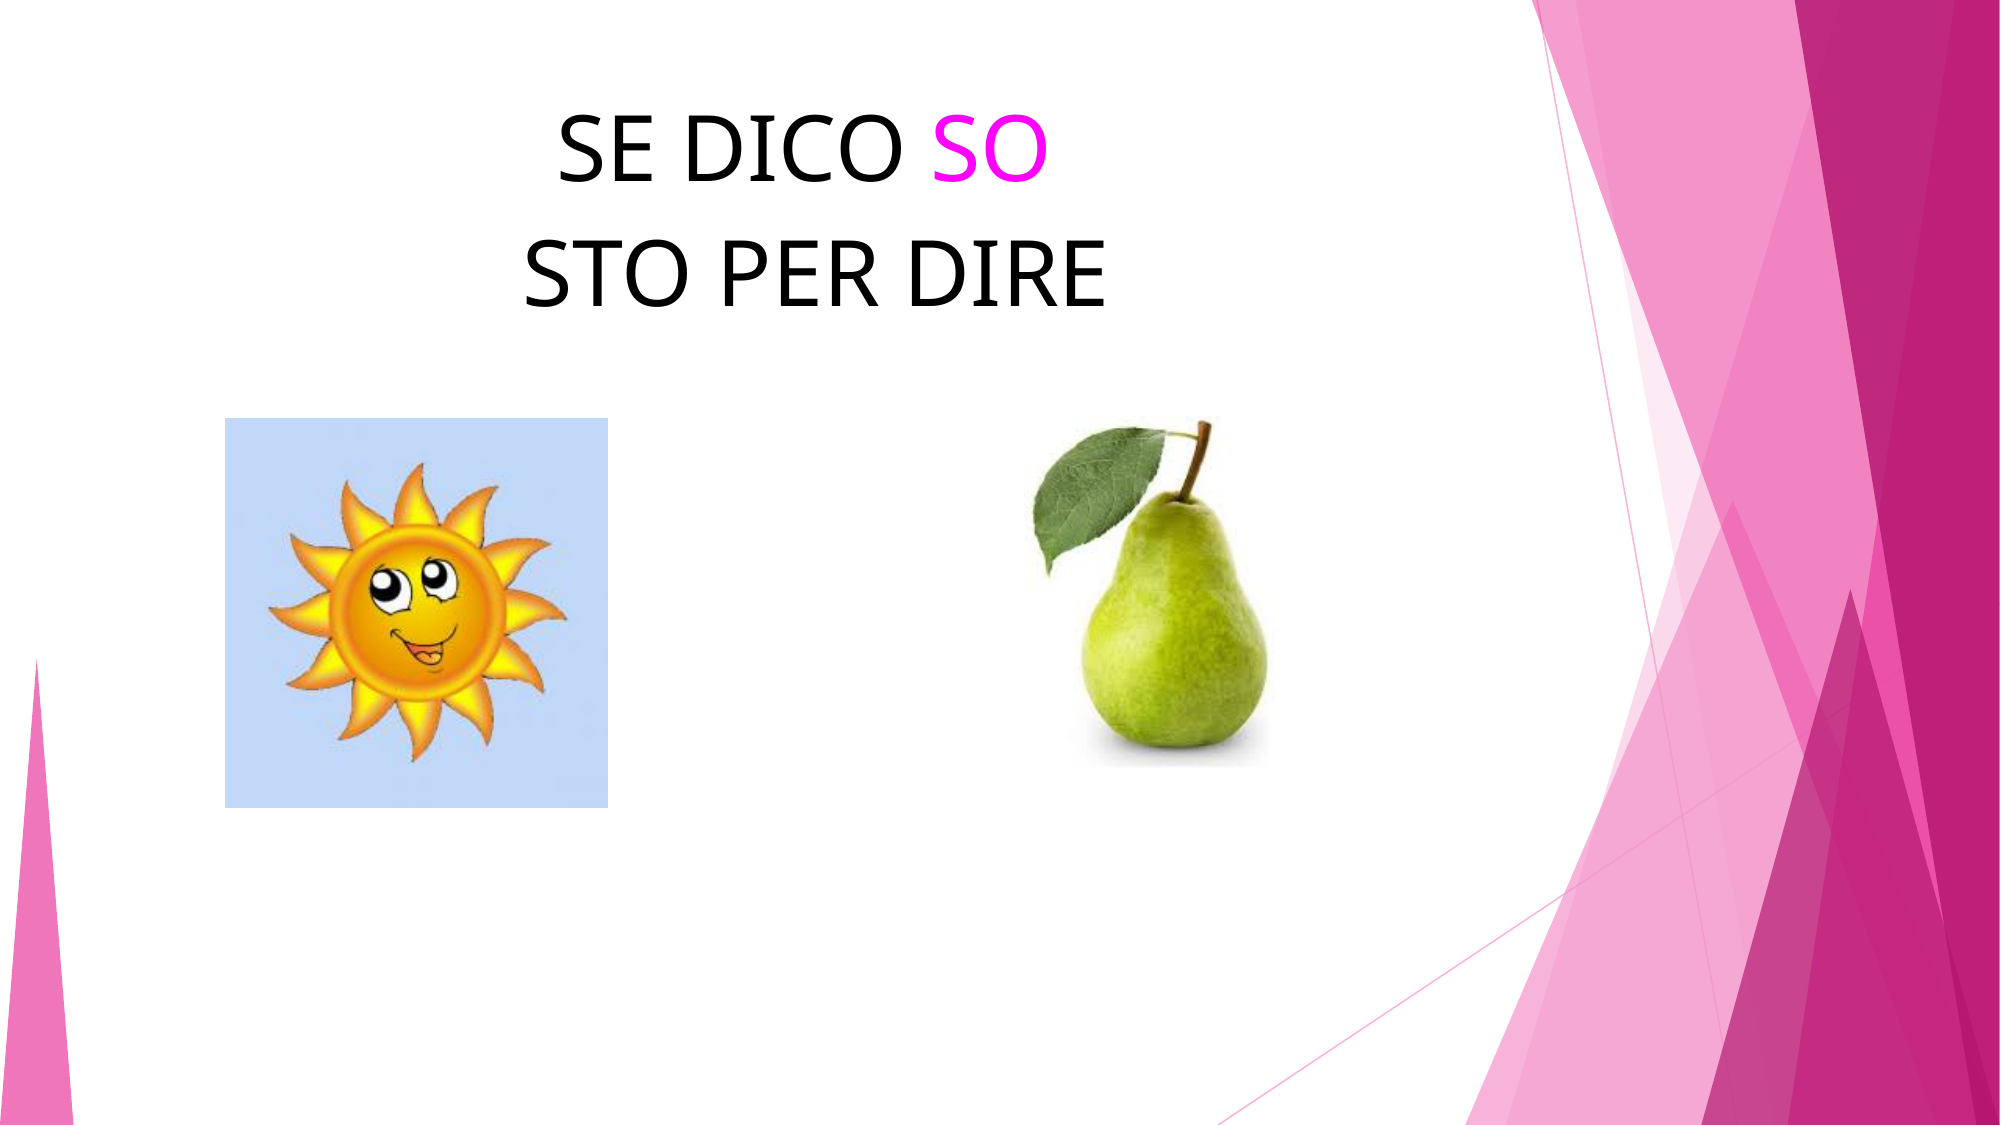

# SE DICO SO STO PER DIRE